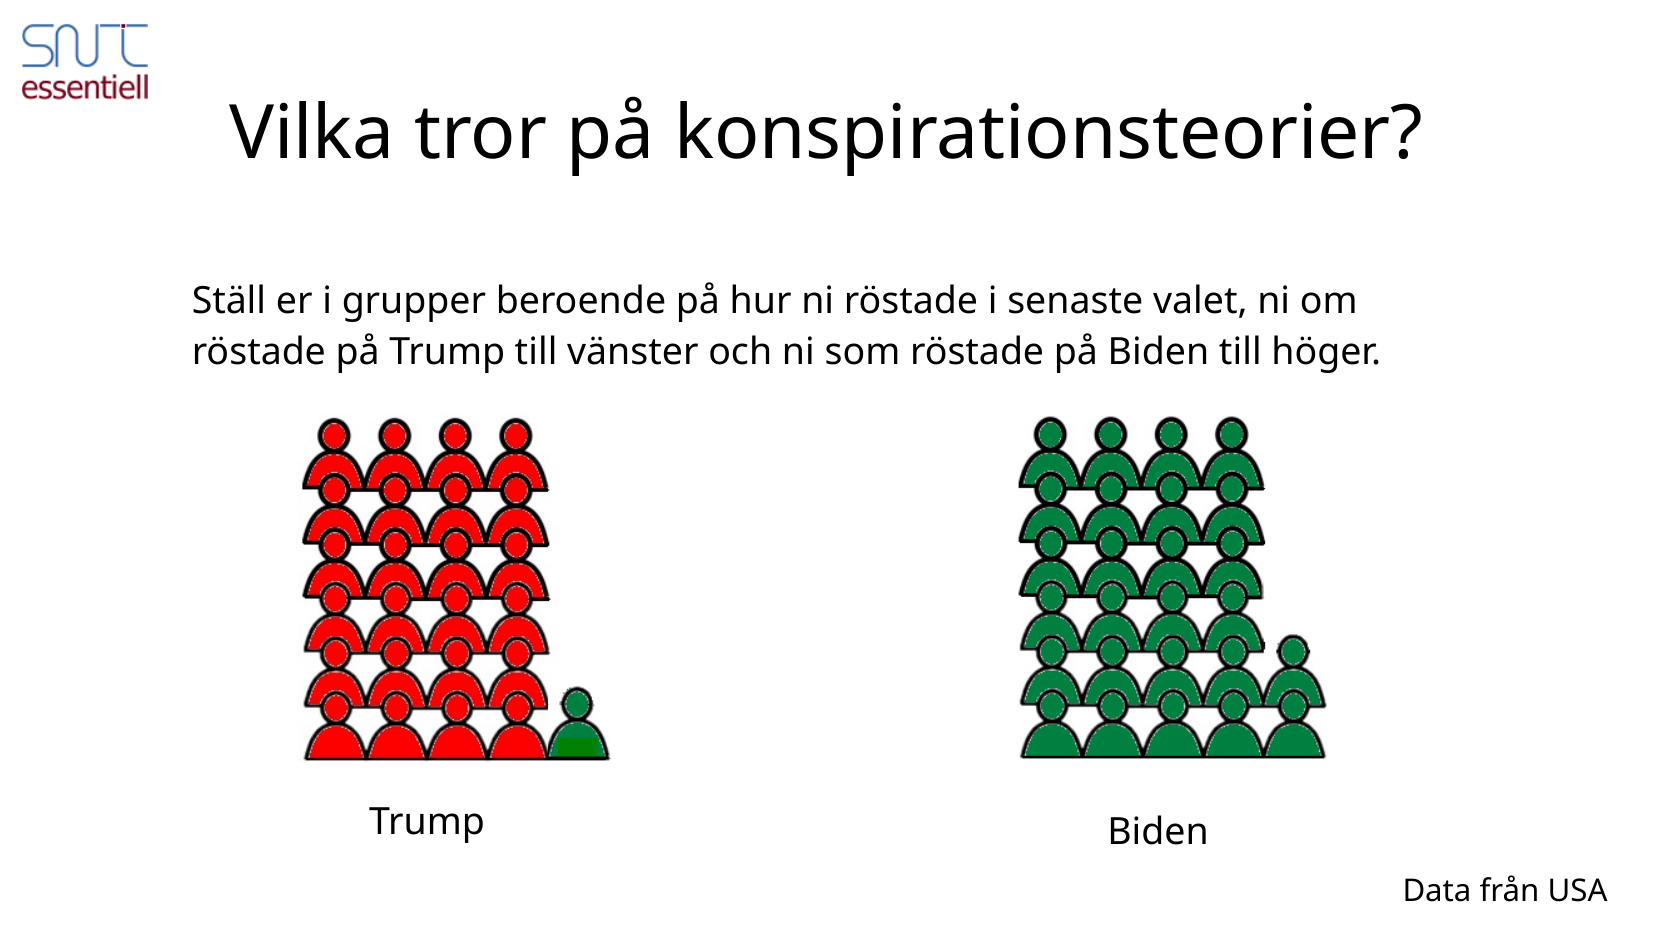

# Vilka tror på konspirationsteorier?
Ställ er i grupper beroende på hur ni röstade i senaste valet, ni om röstade på Trump till vänster och ni som röstade på Biden till höger.
Trump
Biden
Data från USA